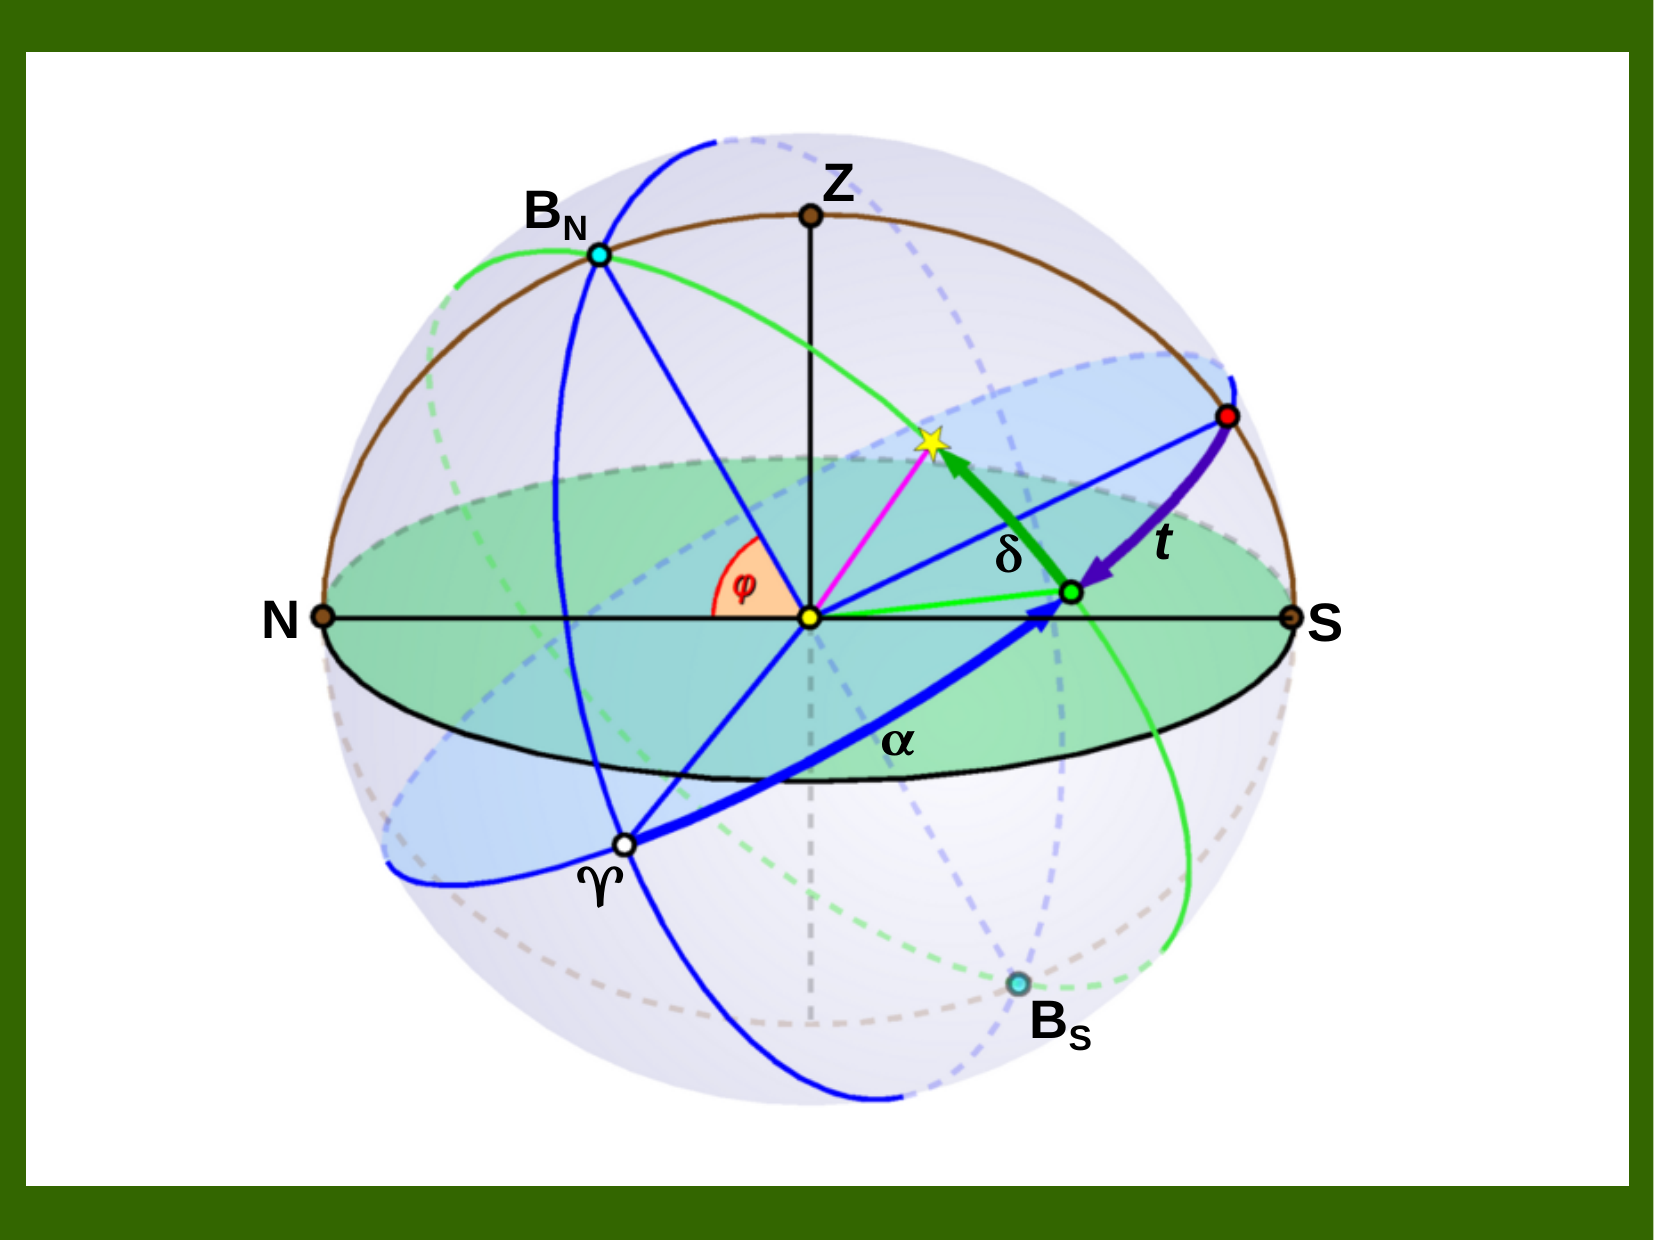

Z
BN
t
δ
N
S
α
♈
BS